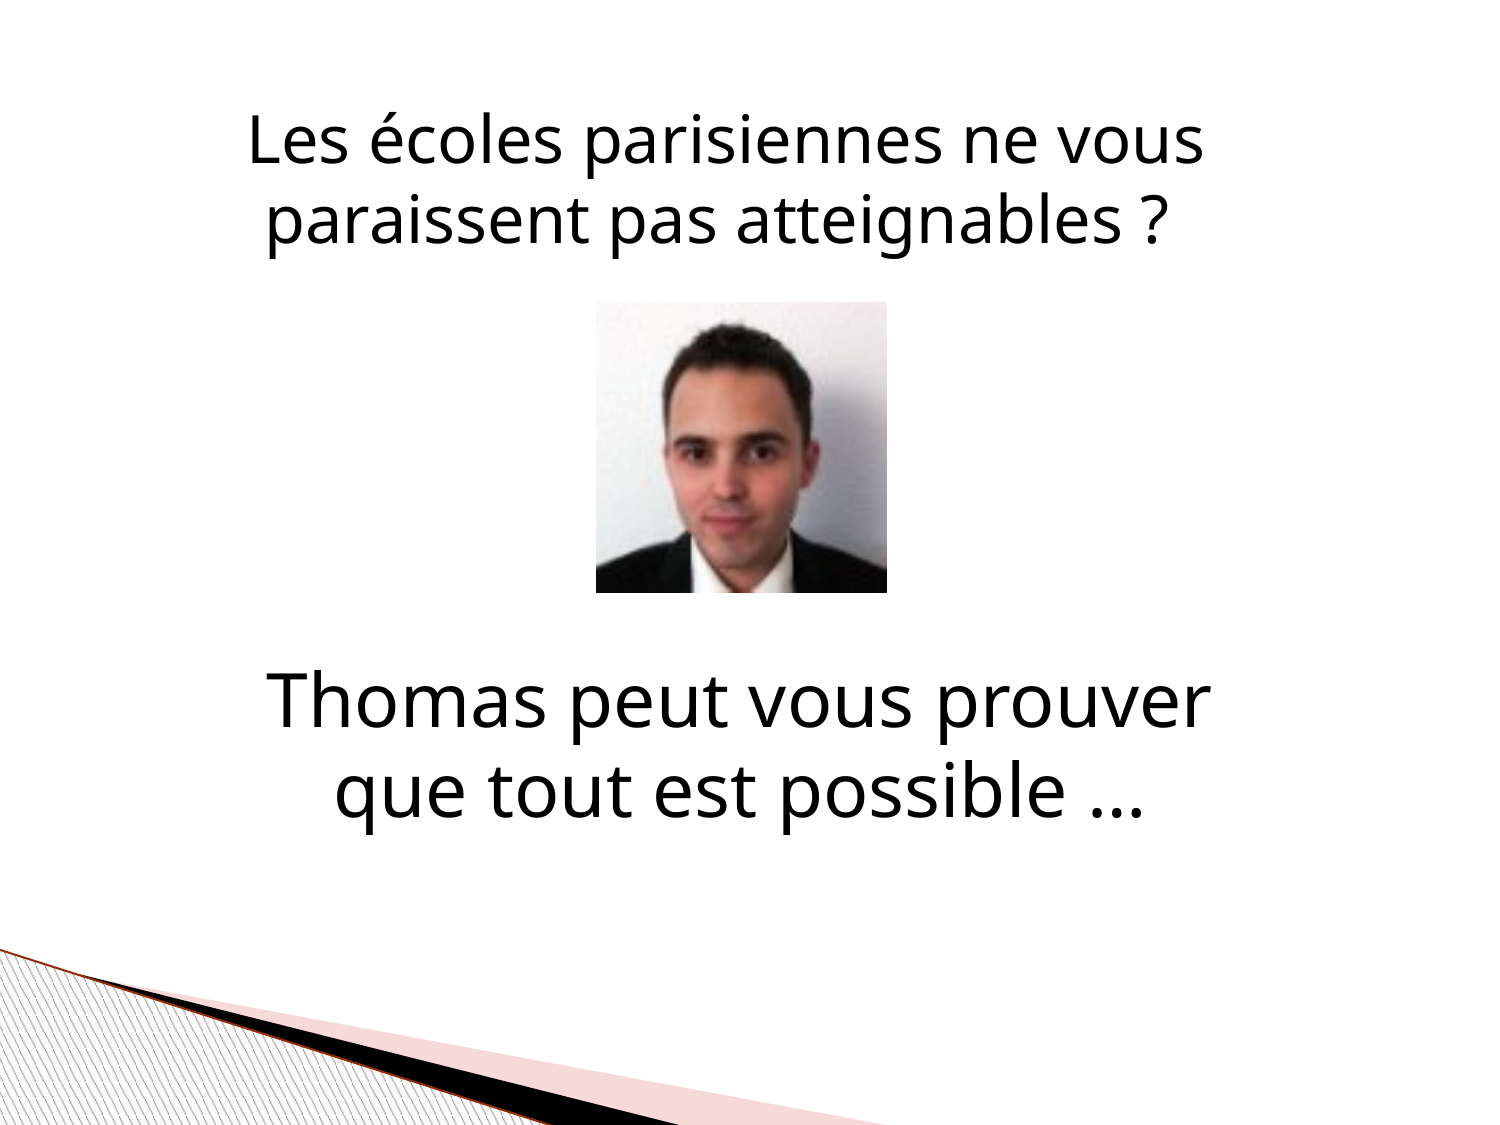

Les écoles parisiennes ne vous paraissent pas atteignables ?
Thomas peut vous prouver
que tout est possible …